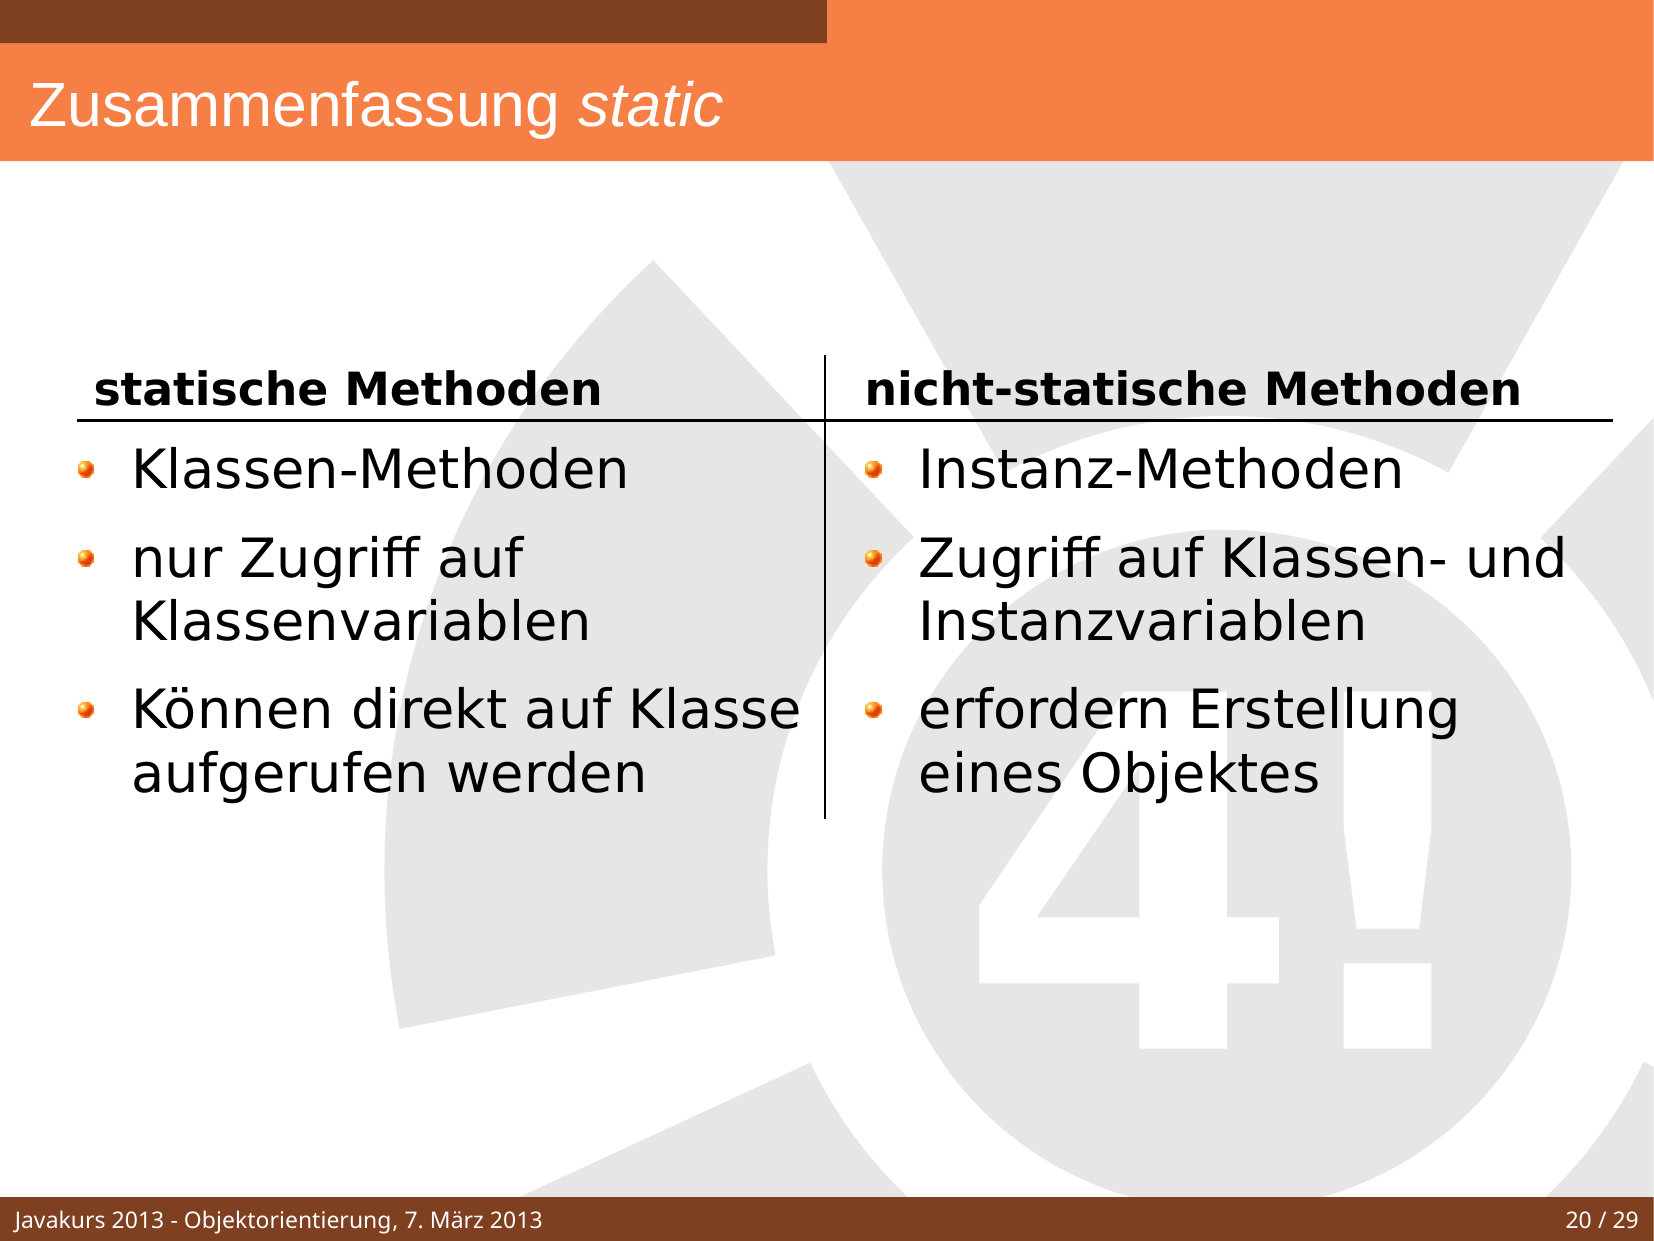

# Zusammenfassung static
statische Methoden
nicht-statische Methoden
Klassen-Methoden
nur Zugriff auf	 Klassenvariablen
Können direkt auf Klasse aufgerufen werden
Instanz-Methoden
Zugriff auf Klassen- und Instanzvariablen
erfordern Erstellung eines Objektes